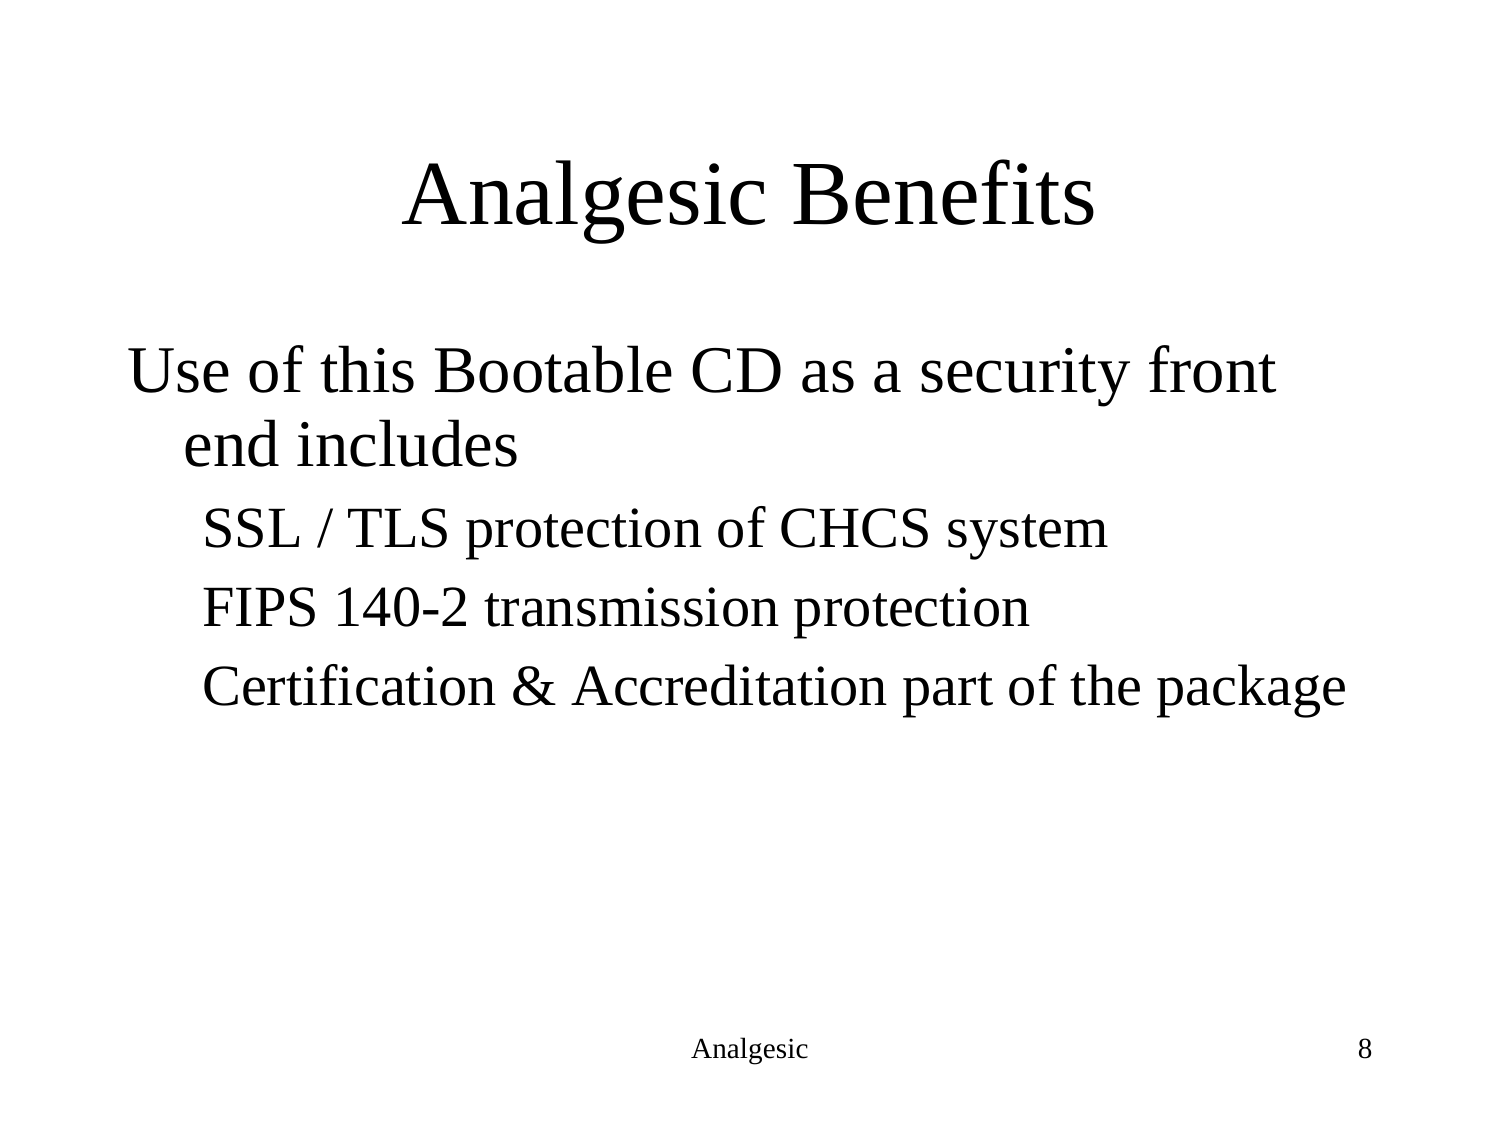

# Analgesic Benefits
Use of this Bootable CD as a security front end includes
SSL / TLS protection of CHCS system
FIPS 140-2 transmission protection
Certification & Accreditation part of the package
Analgesic
8